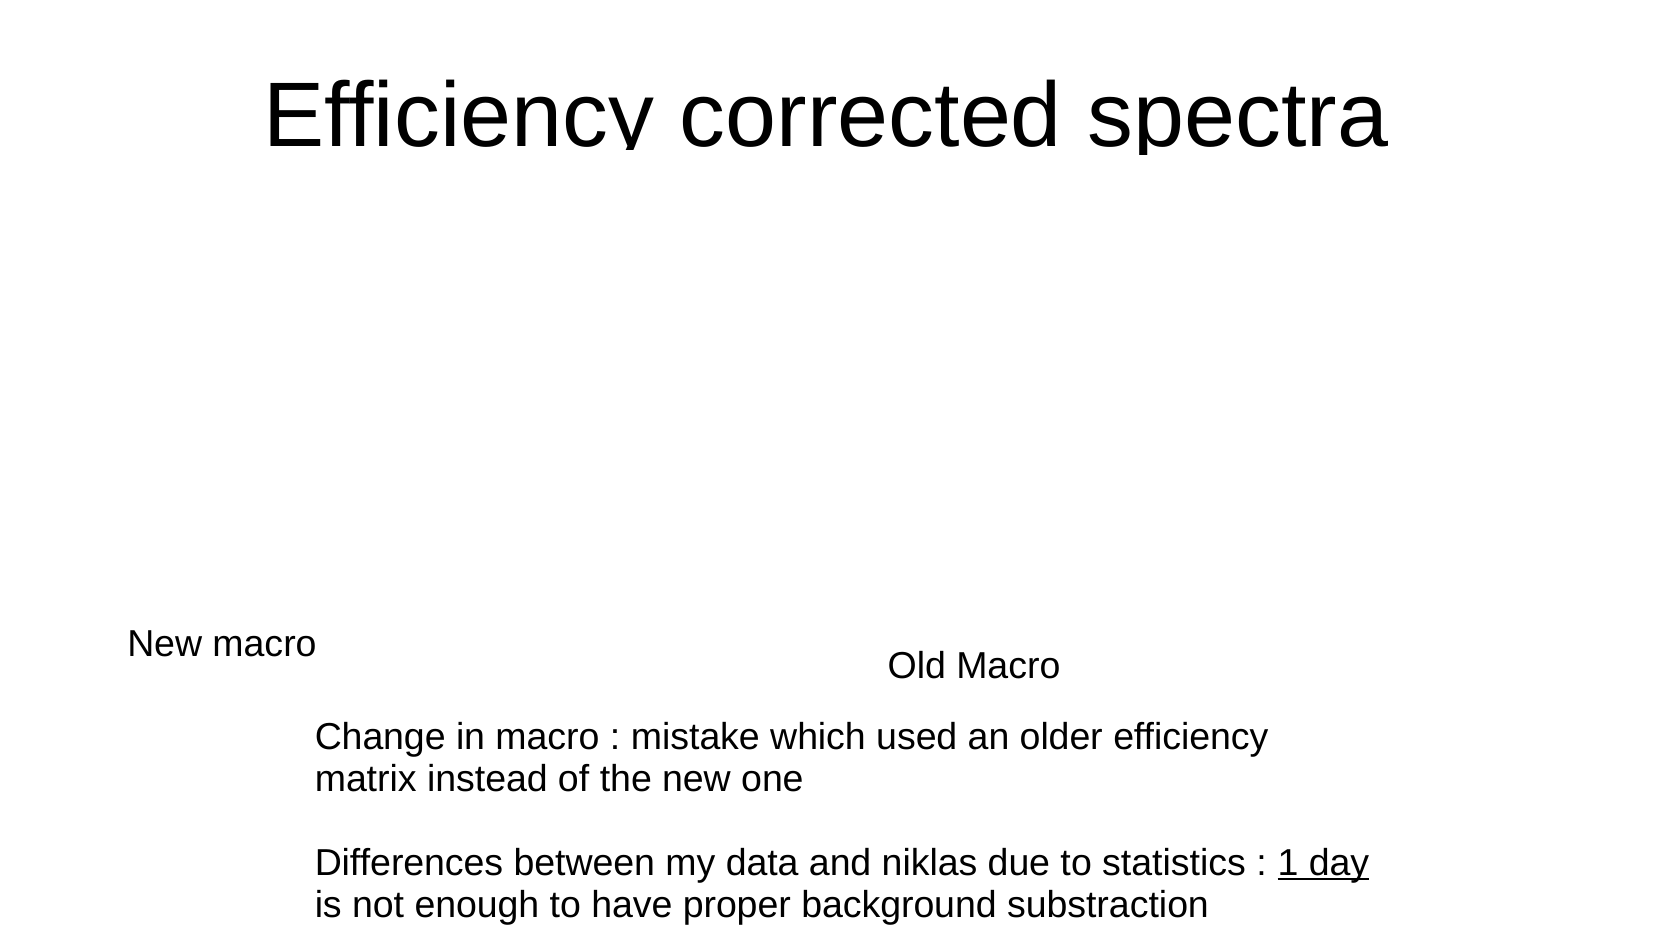

# Efficiency corrected spectra
New macro
 Old Macro
Change in macro : mistake which used an older efficiency matrix instead of the new one
Differences between my data and niklas due to statistics : 1 day is not enough to have proper background substraction